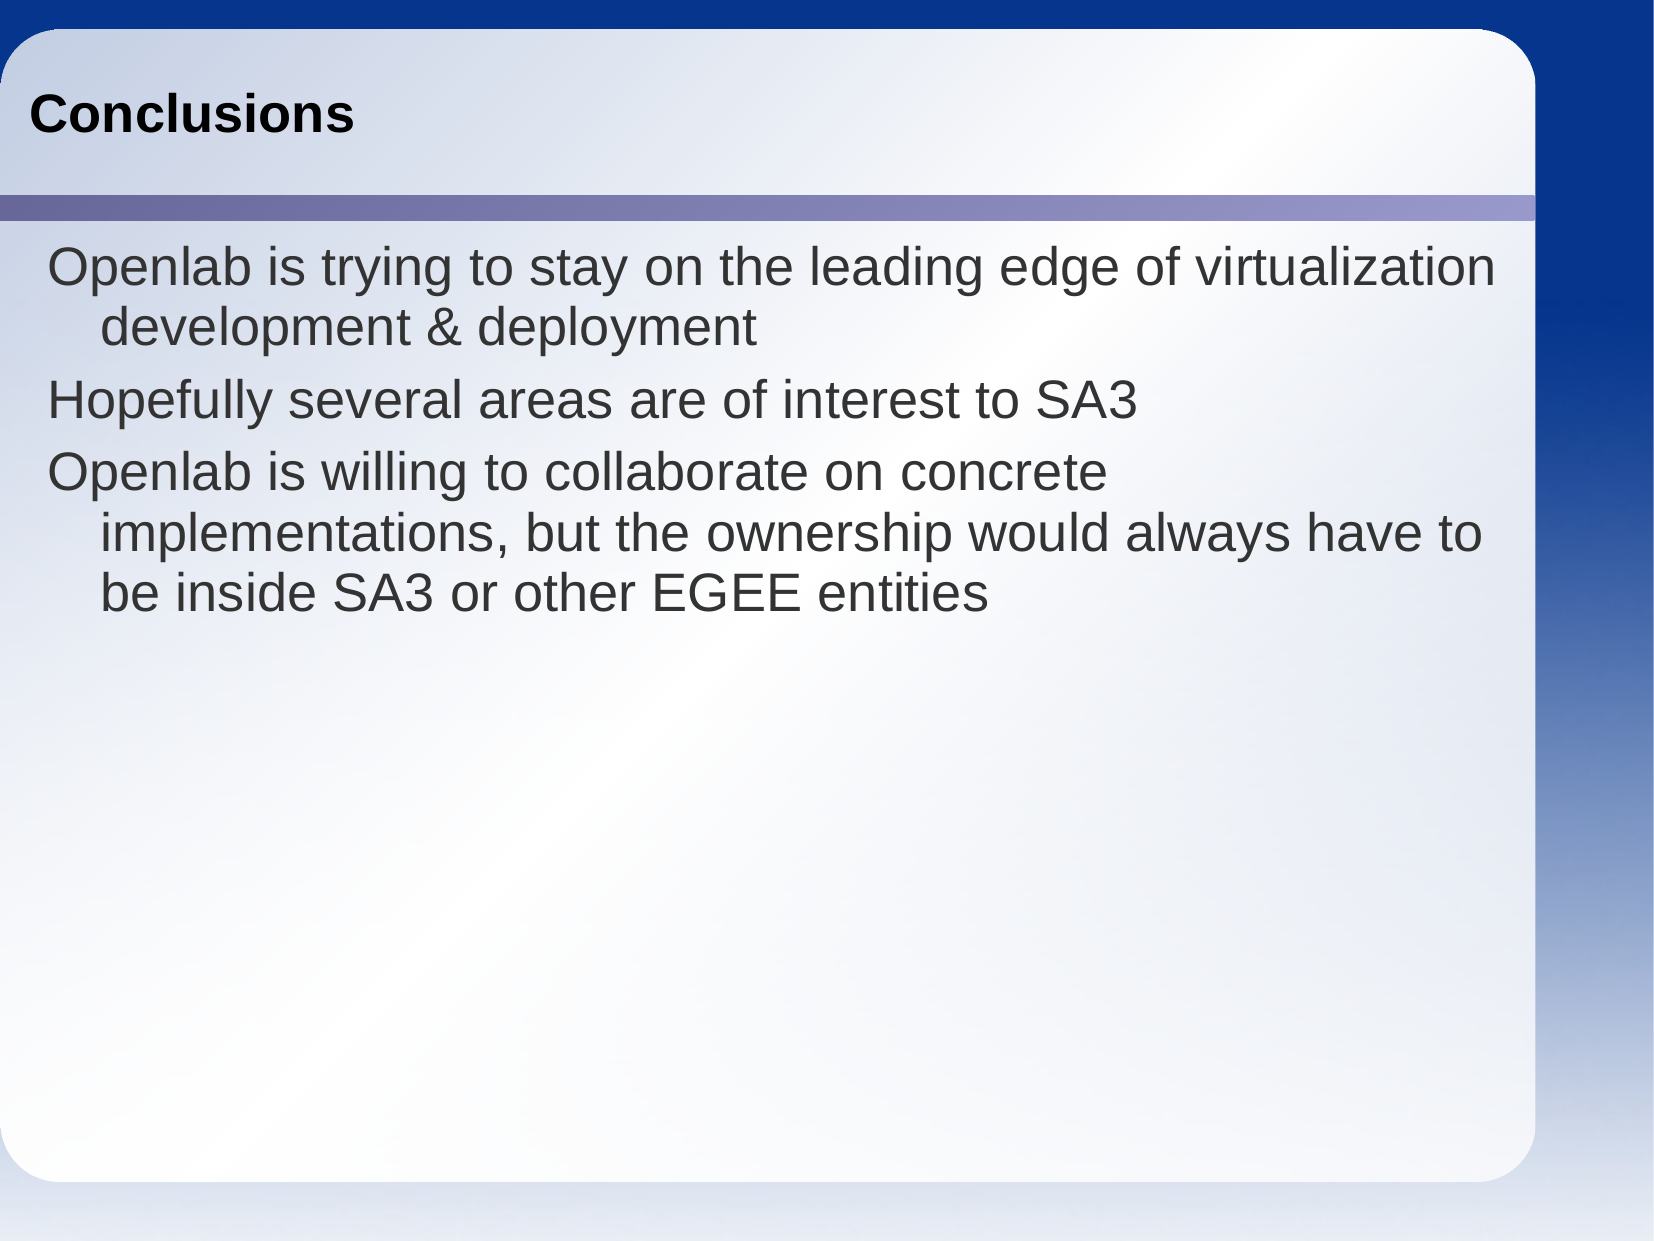

# Conclusions
Openlab is trying to stay on the leading edge of virtualization development & deployment
Hopefully several areas are of interest to SA3
Openlab is willing to collaborate on concrete implementations, but the ownership would always have to be inside SA3 or other EGEE entities